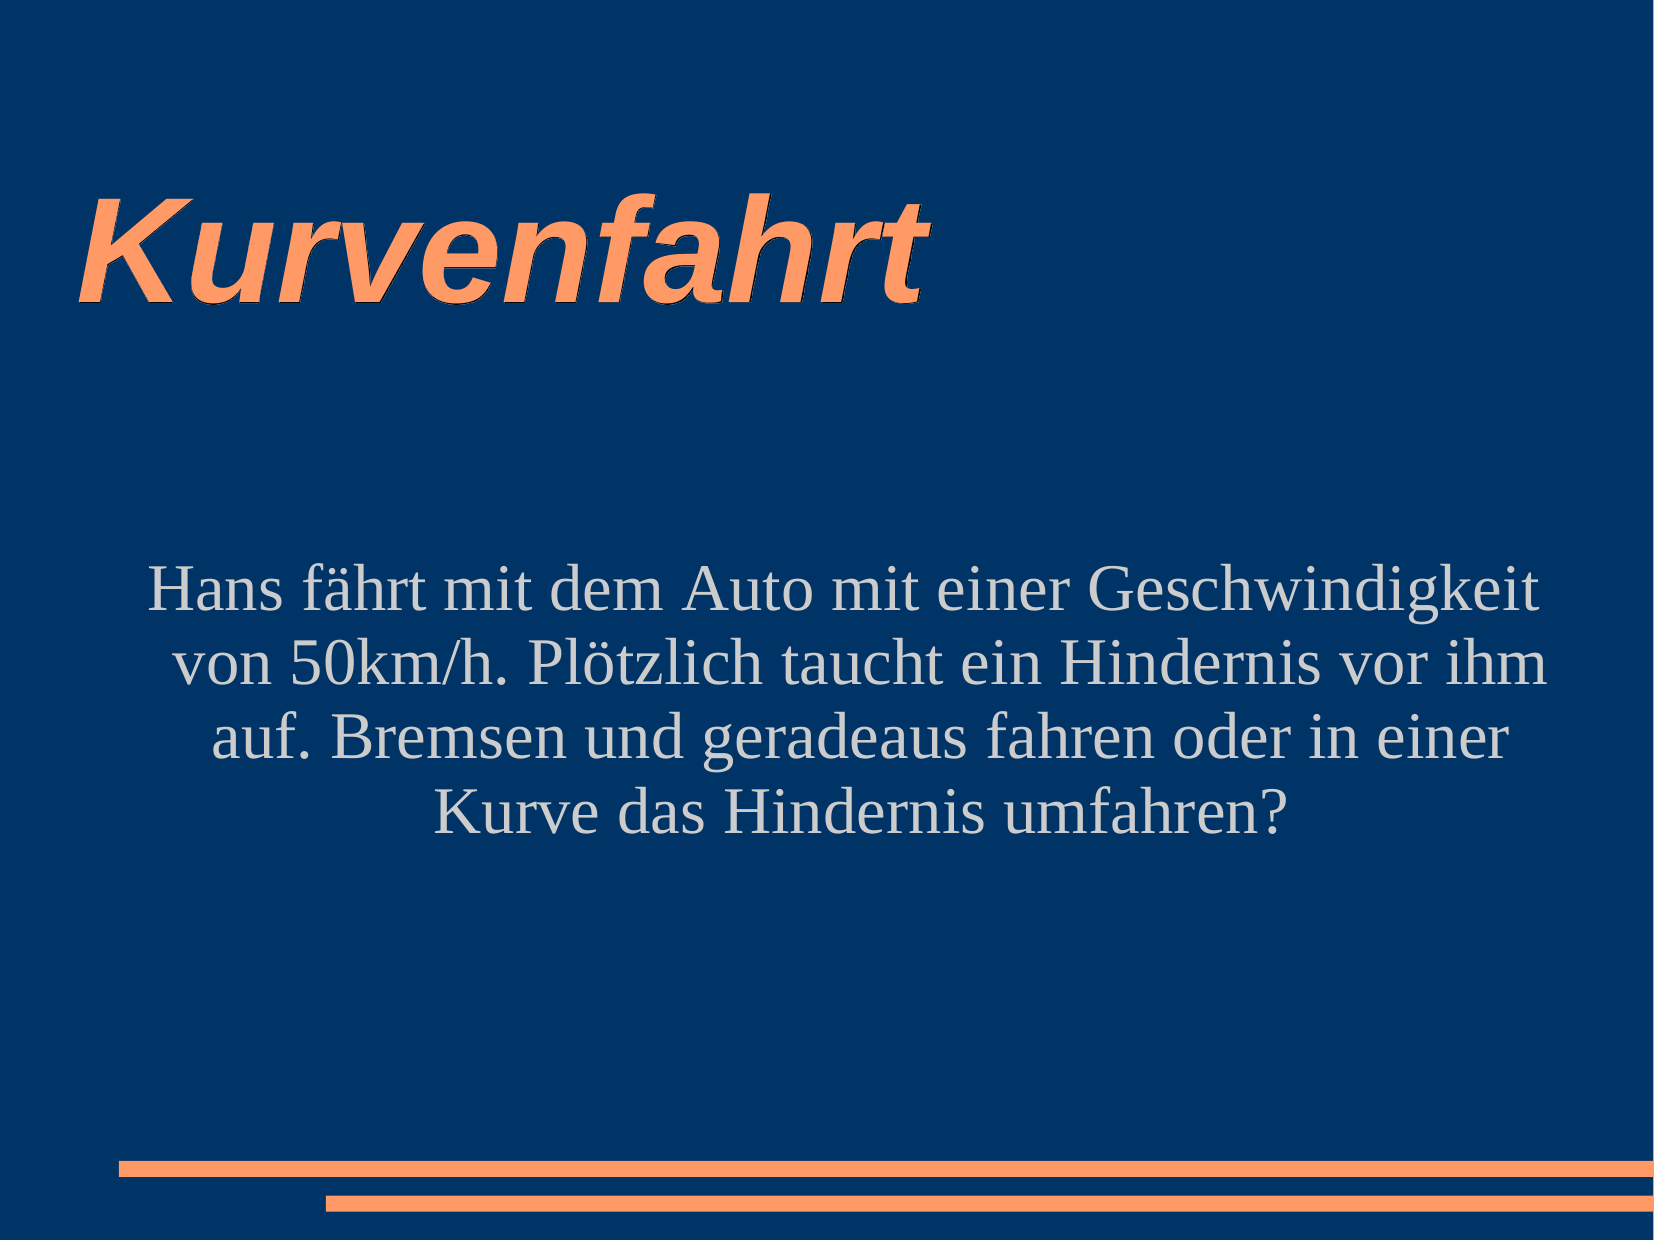

# Kurvenfahrt
Hans fährt mit dem Auto mit einer Geschwindigkeit von 50km/h. Plötzlich taucht ein Hindernis vor ihm auf. Bremsen und geradeaus fahren oder in einer Kurve das Hindernis umfahren?